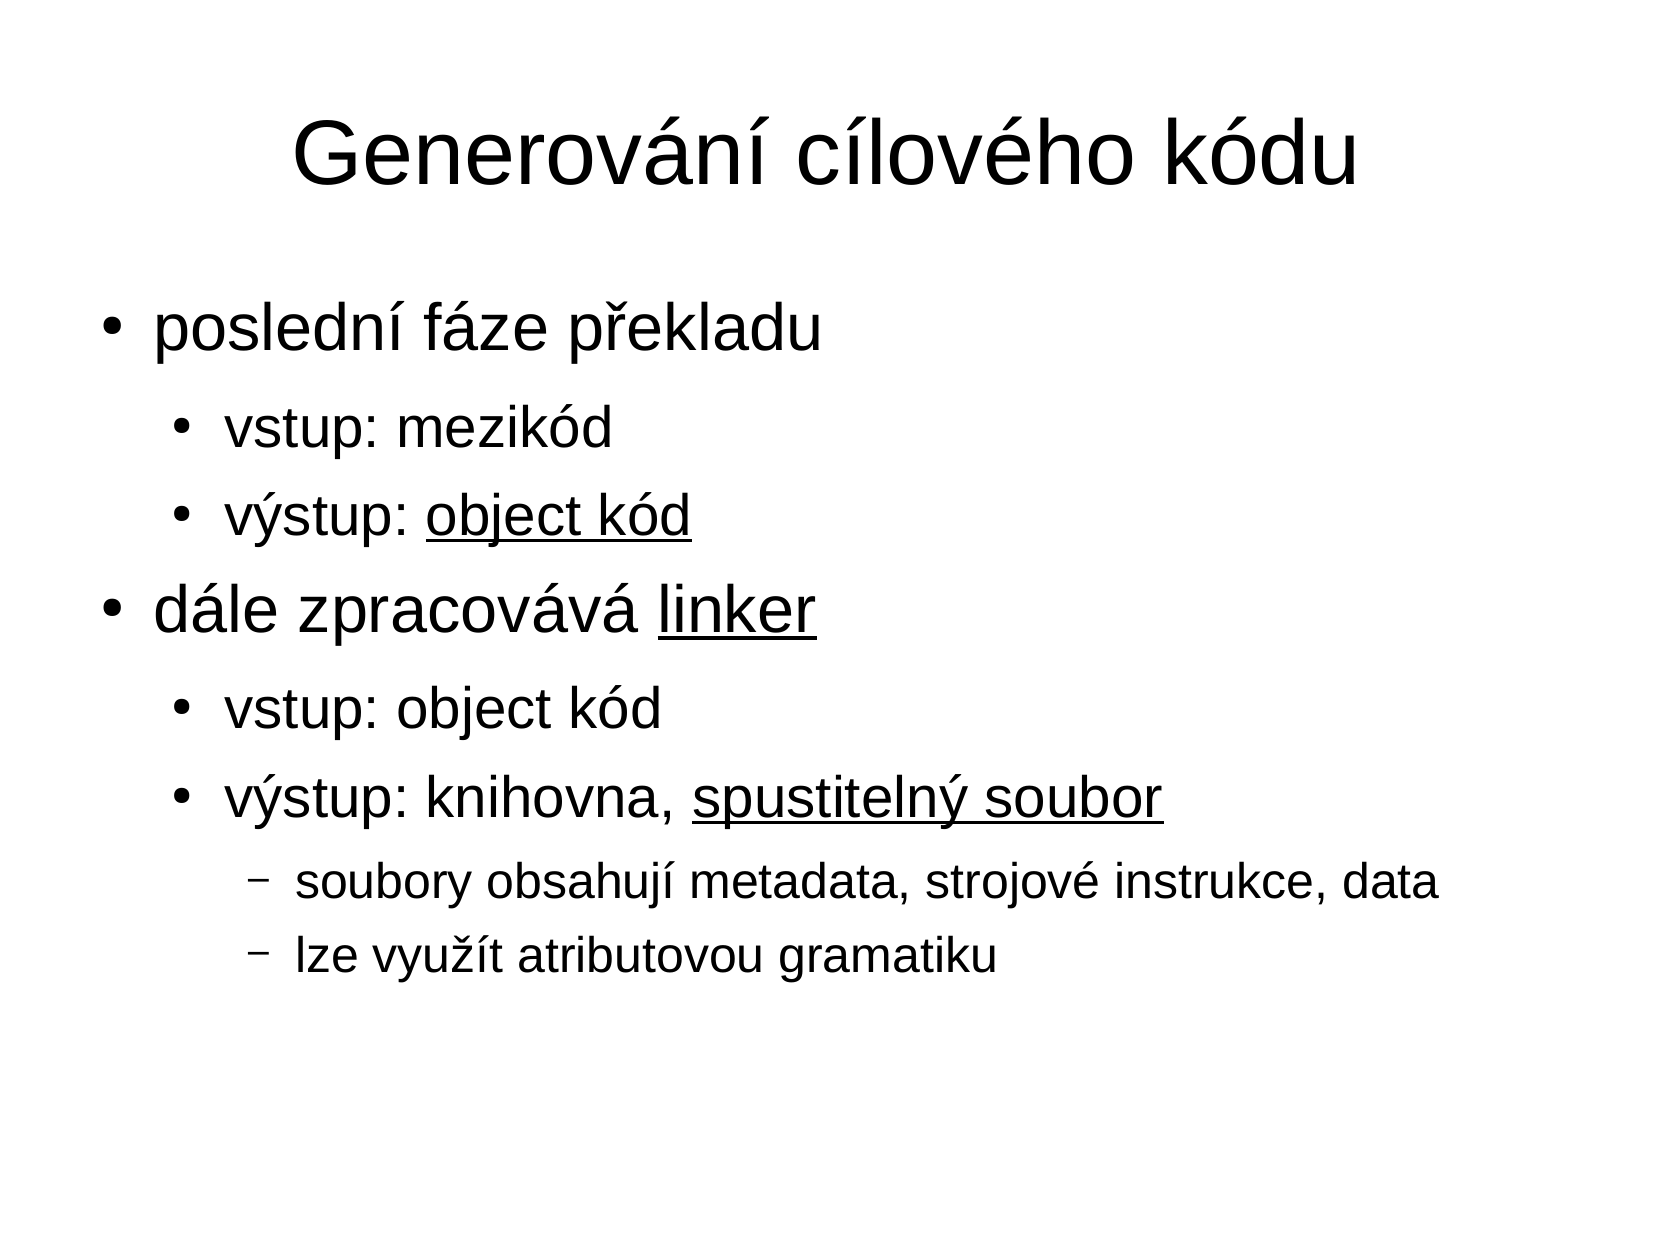

# Generování cílového kódu
poslední fáze překladu
vstup: mezikód
výstup: object kód
dále zpracovává linker
vstup: object kód
výstup: knihovna, spustitelný soubor
soubory obsahují metadata, strojové instrukce, data
lze využít atributovou gramatiku